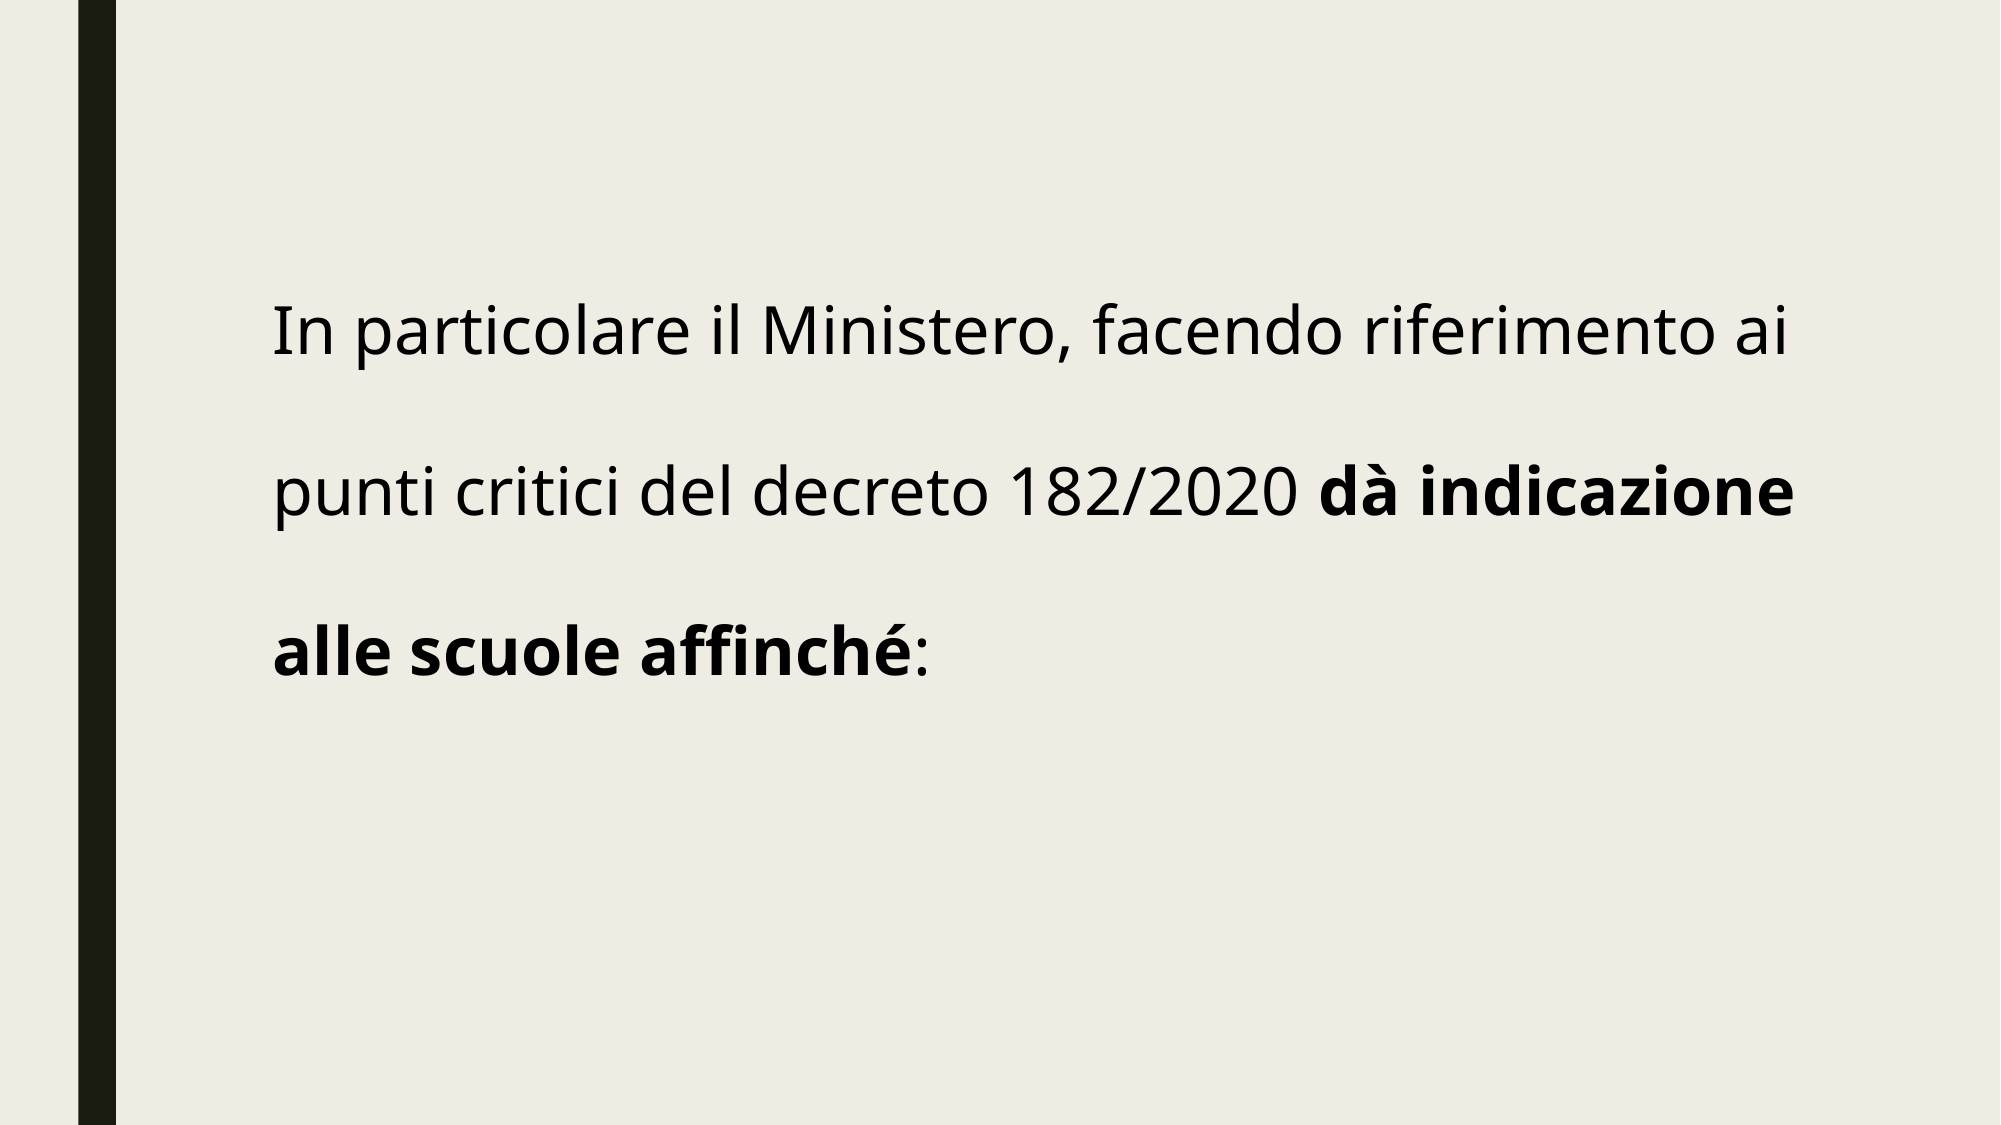

In particolare il Ministero, facendo riferimento ai punti critici del decreto 182/2020 dà indicazione alle scuole affinché: